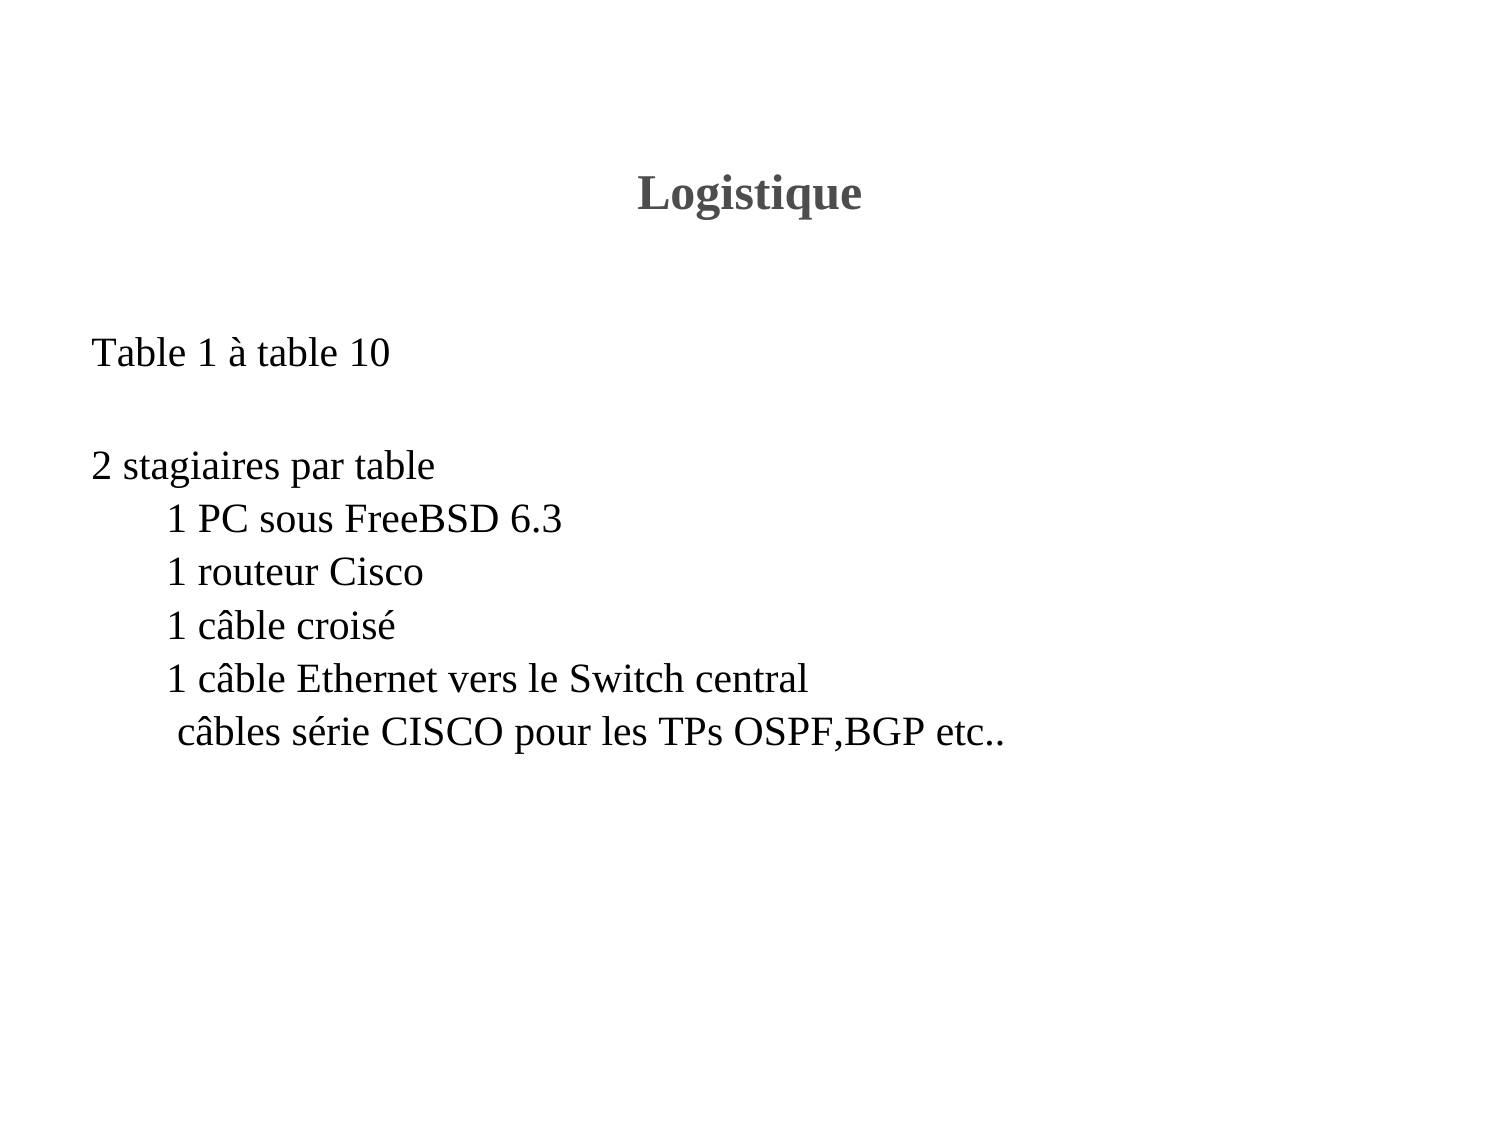

# Logistique
Table 1 à table 10
2 stagiaires par table
1 PC sous FreeBSD 6.3
1 routeur Cisco
1 câble croisé
1 câble Ethernet vers le Switch central
 câbles série CISCO pour les TPs OSPF,BGP etc..